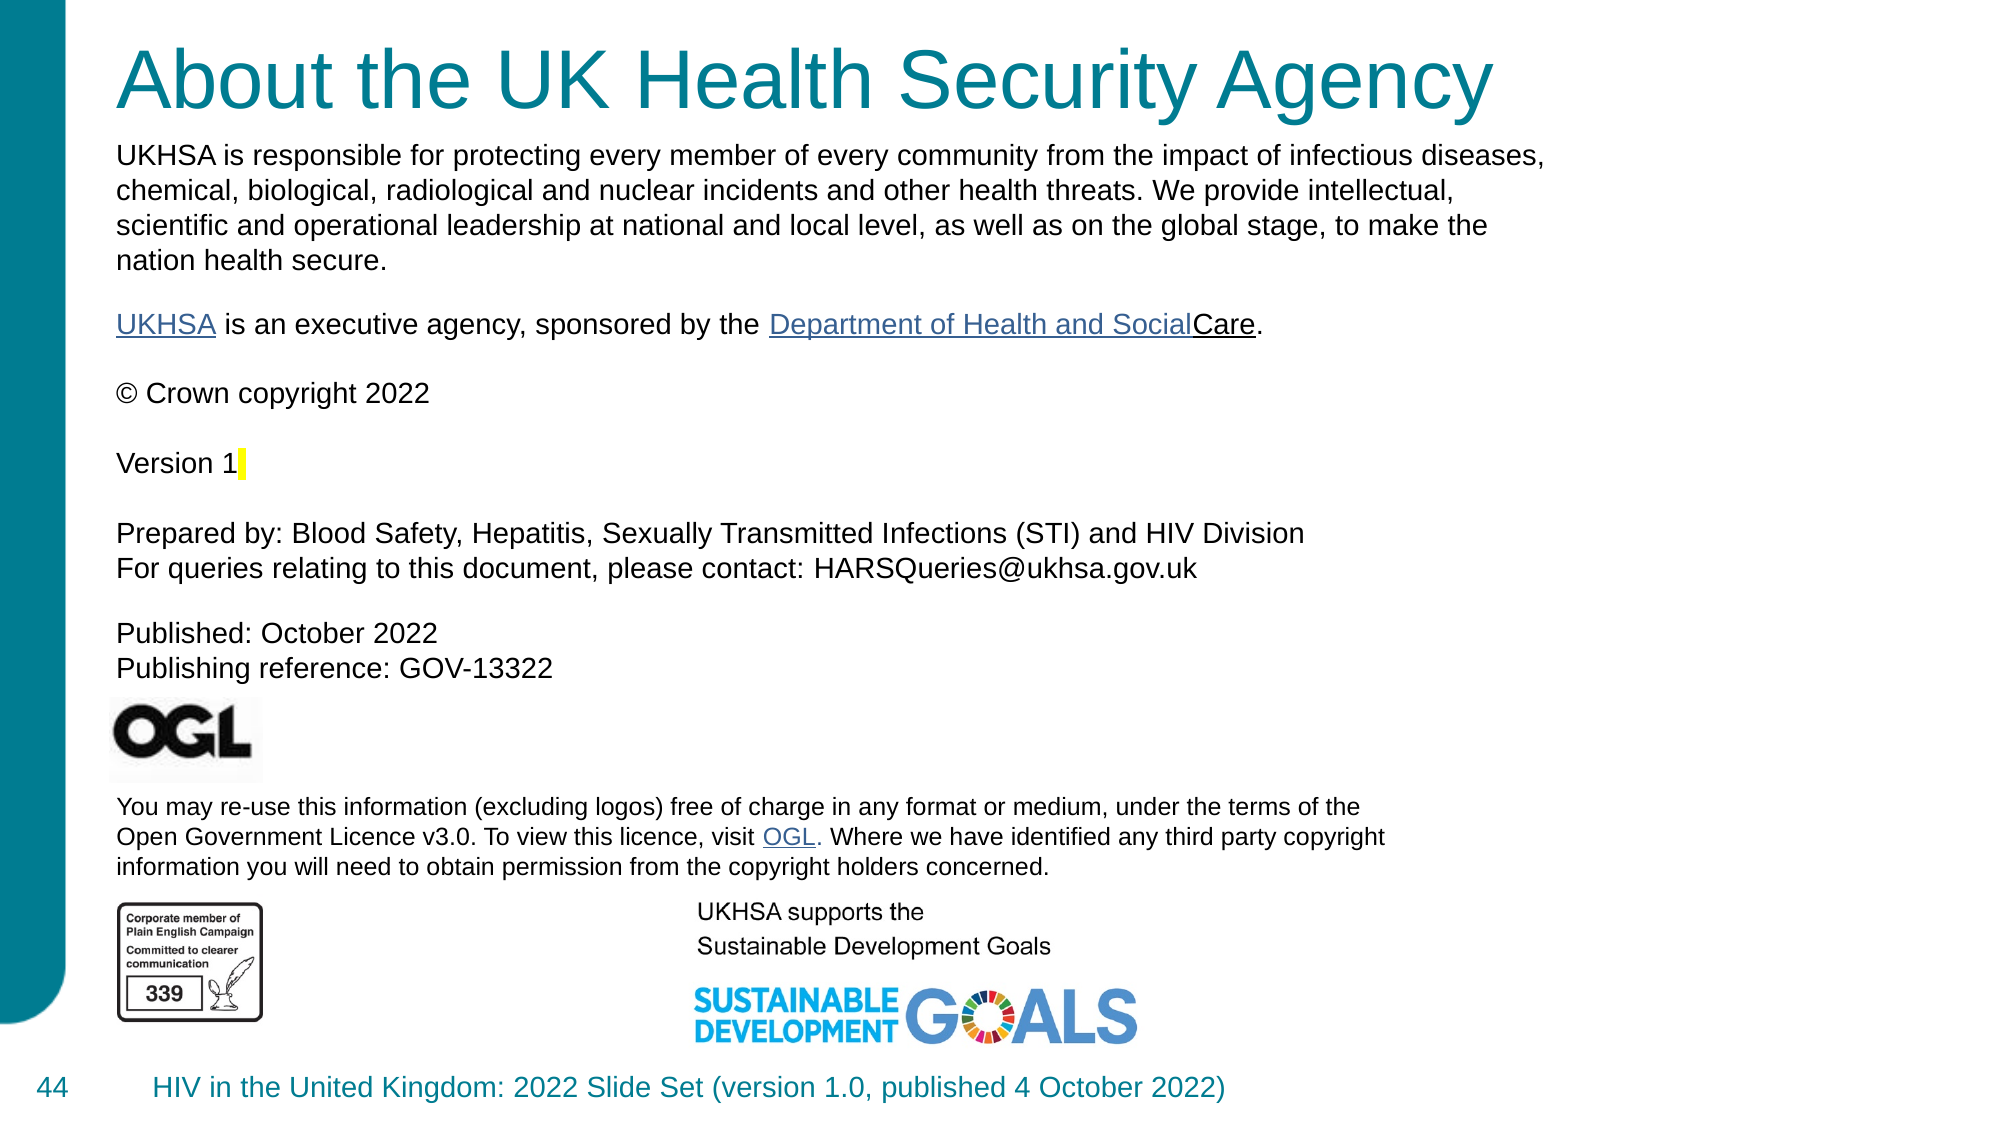

# About the UK Health Security Agency
UKHSA is responsible for protecting every member of every community from the impact of infectious diseases, chemical, biological, radiological and nuclear incidents and other health threats. We provide intellectual, scientific and operational leadership at national and local level, as well as on the global stage, to make the nation health secure.
UKHSA is an executive agency, sponsored by the Department of Health and SocialCare.
© Crown copyright 2022
Version 1
Prepared by: Blood Safety, Hepatitis, Sexually Transmitted Infections (STI) and HIV Division
For queries relating to this document, please contact: HARSQueries@ukhsa.gov.uk
Published: October 2022
Publishing reference: GOV-13322
You may re-use this information (excluding logos) free of charge in any format or medium, under the terms of the Open Government Licence v3.0. To view this licence, visit OGL. Where we have identified any third party copyright information you will need to obtain permission from the copyright holders concerned.
HIV in the United Kingdom: 2022 Slide Set (version 1.0, published 4 October 2022)